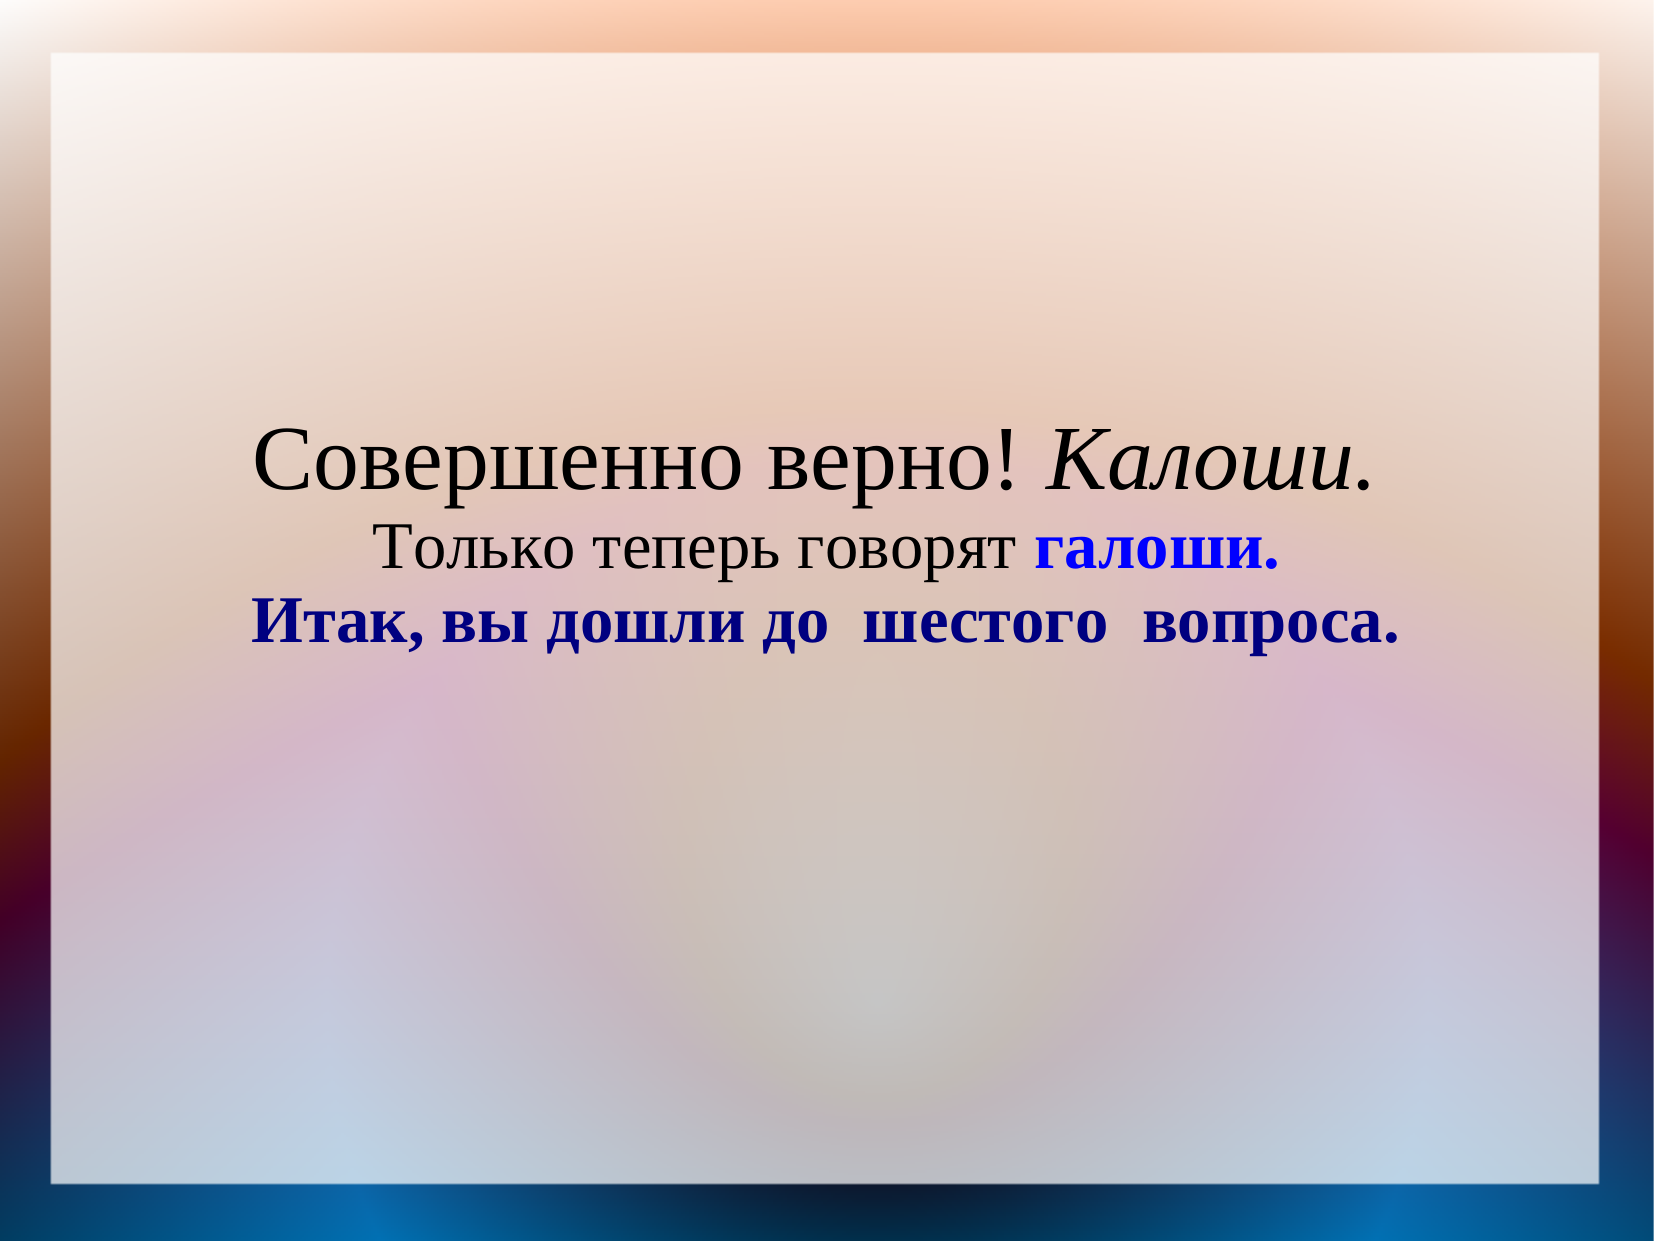

# Совершенно верно! Калоши.
Только теперь говорят галоши.
Итак, вы дошли до шестого вопроса.